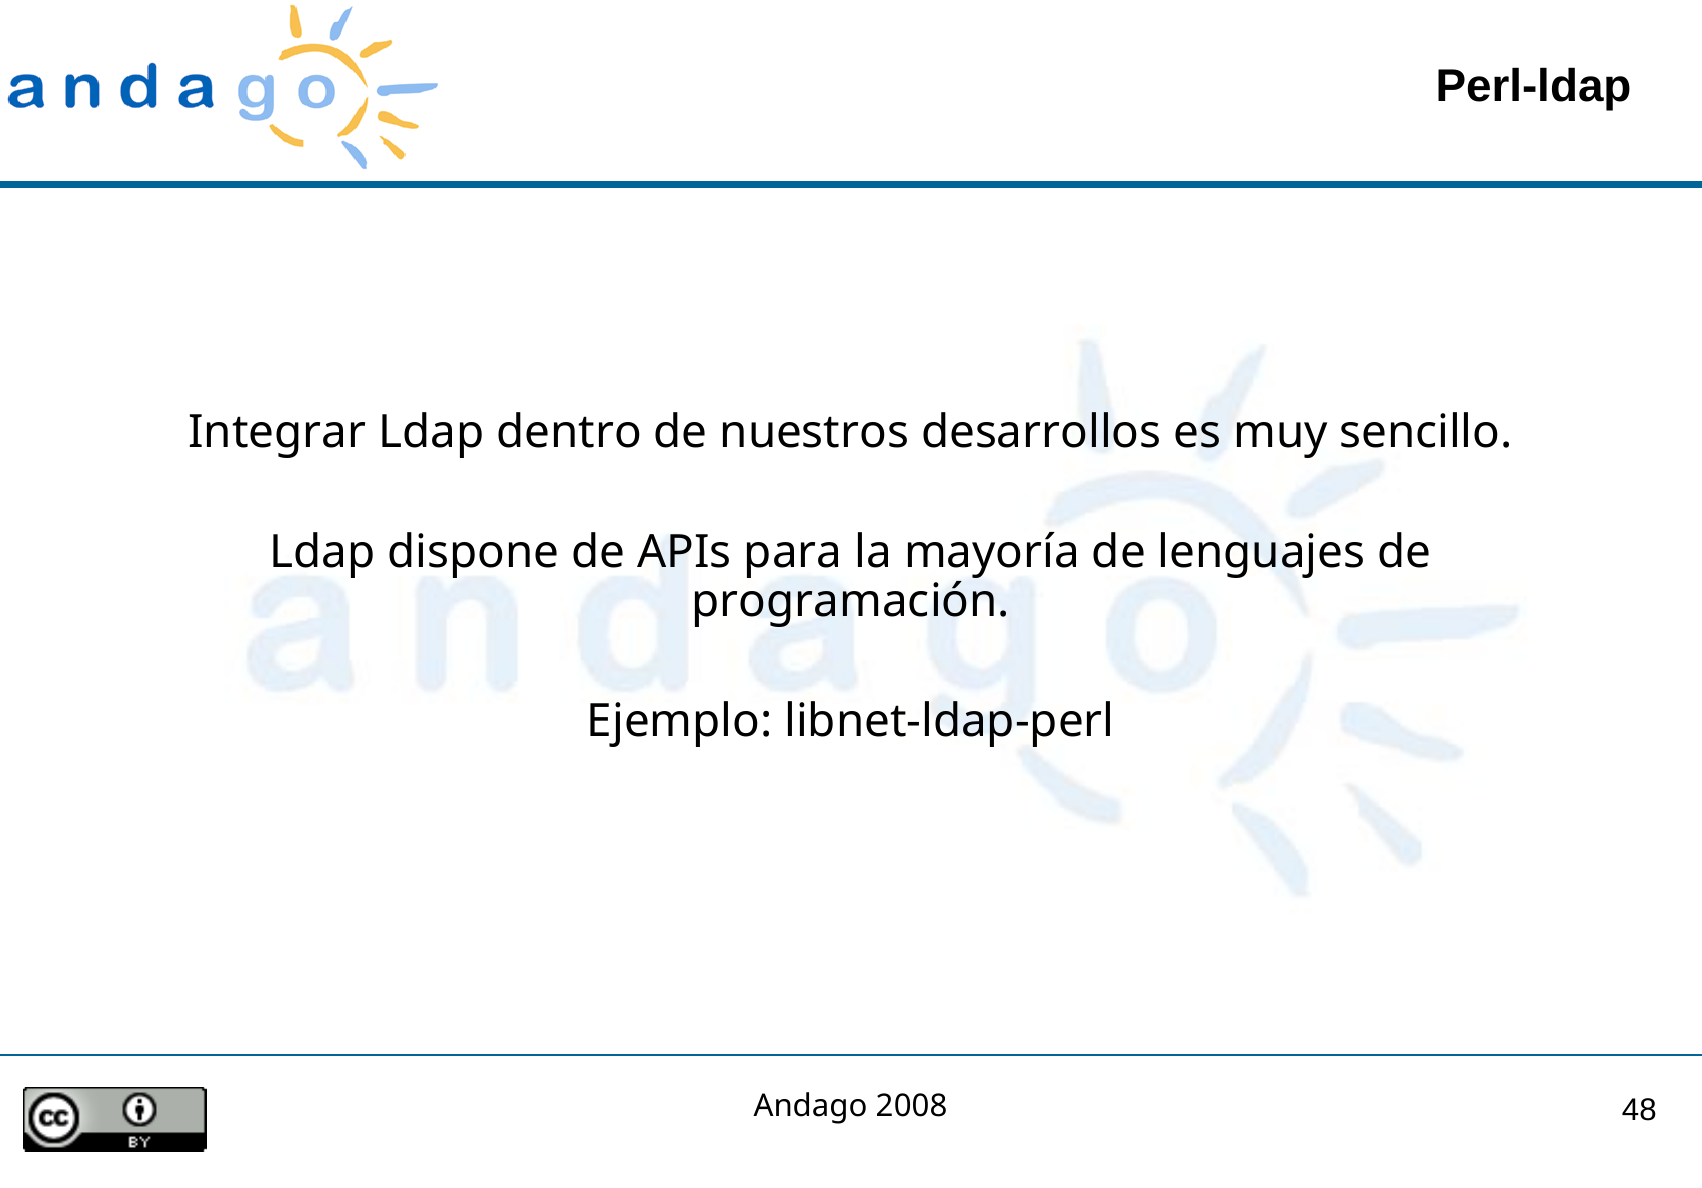

# Perl-ldap
Integrar Ldap dentro de nuestros desarrollos es muy sencillo.
Ldap dispone de APIs para la mayoría de lenguajes de programación.
Ejemplo: libnet-ldap-perl